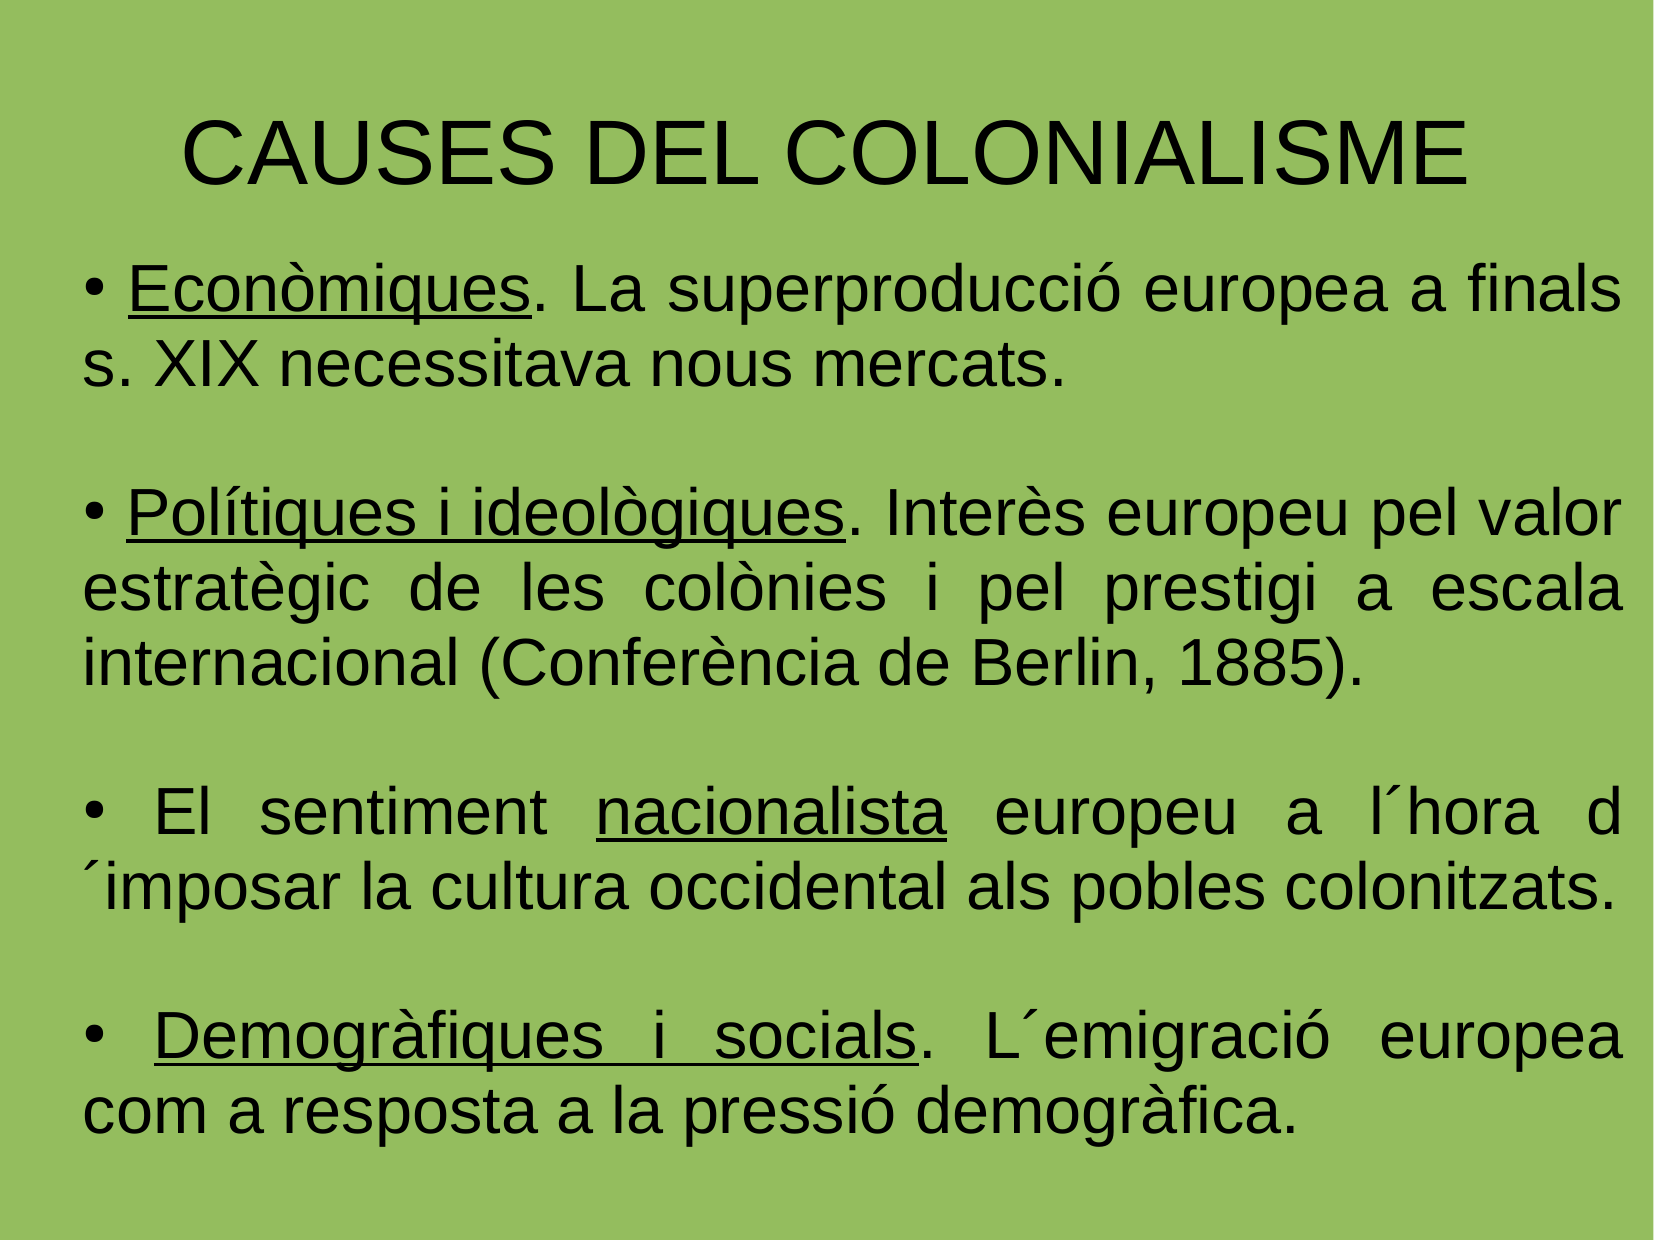

# CAUSES DEL COLONIALISME
 Econòmiques. La superproducció europea a finals s. XIX necessitava nous mercats.
 Polítiques i ideològiques. Interès europeu pel valor estratègic de les colònies i pel prestigi a escala internacional (Conferència de Berlin, 1885).
 El sentiment nacionalista europeu a l´hora d´imposar la cultura occidental als pobles colonitzats.
 Demogràfiques i socials. L´emigració europea com a resposta a la pressió demogràfica.